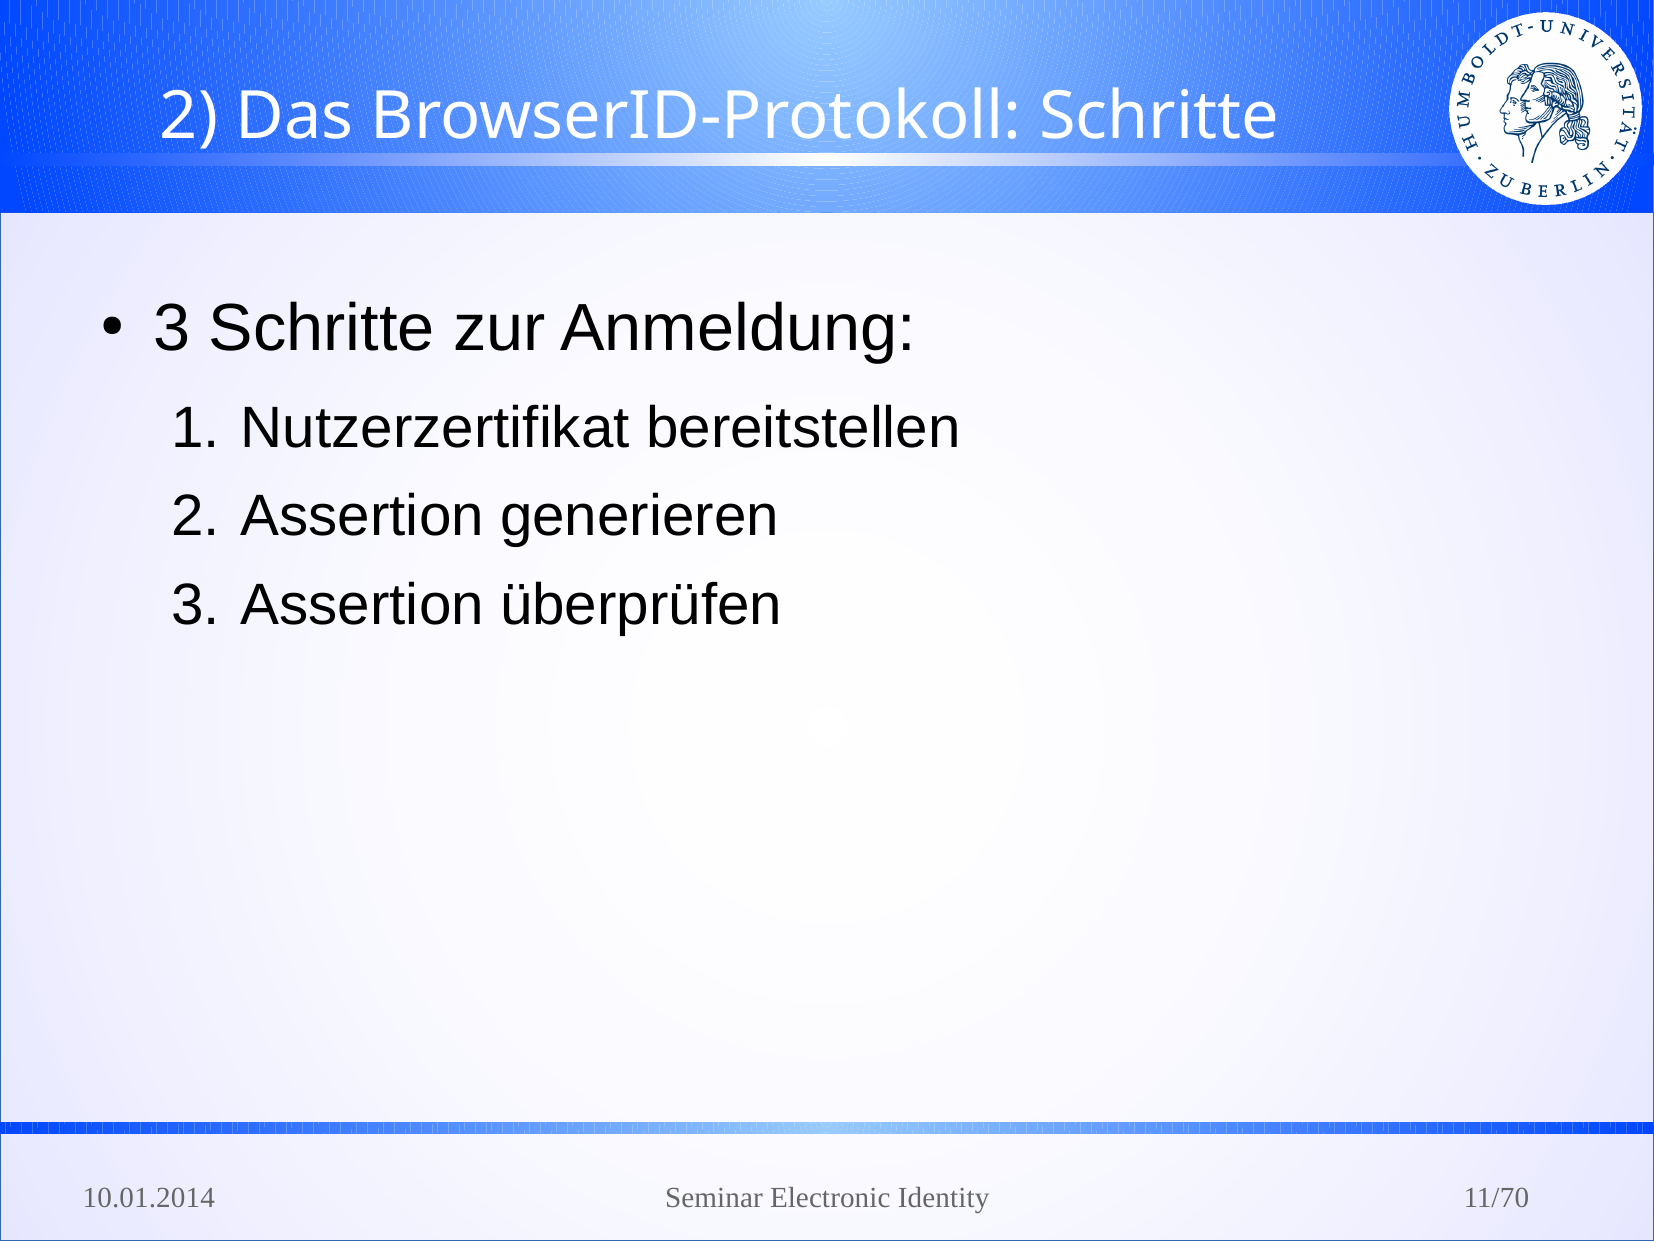

# 2) Das BrowserID-Protokoll: Schritte
3 Schritte zur Anmeldung:
 Nutzerzertifikat bereitstellen
 Assertion generieren
 Assertion überprüfen
10.01.2014
Seminar Electronic Identity